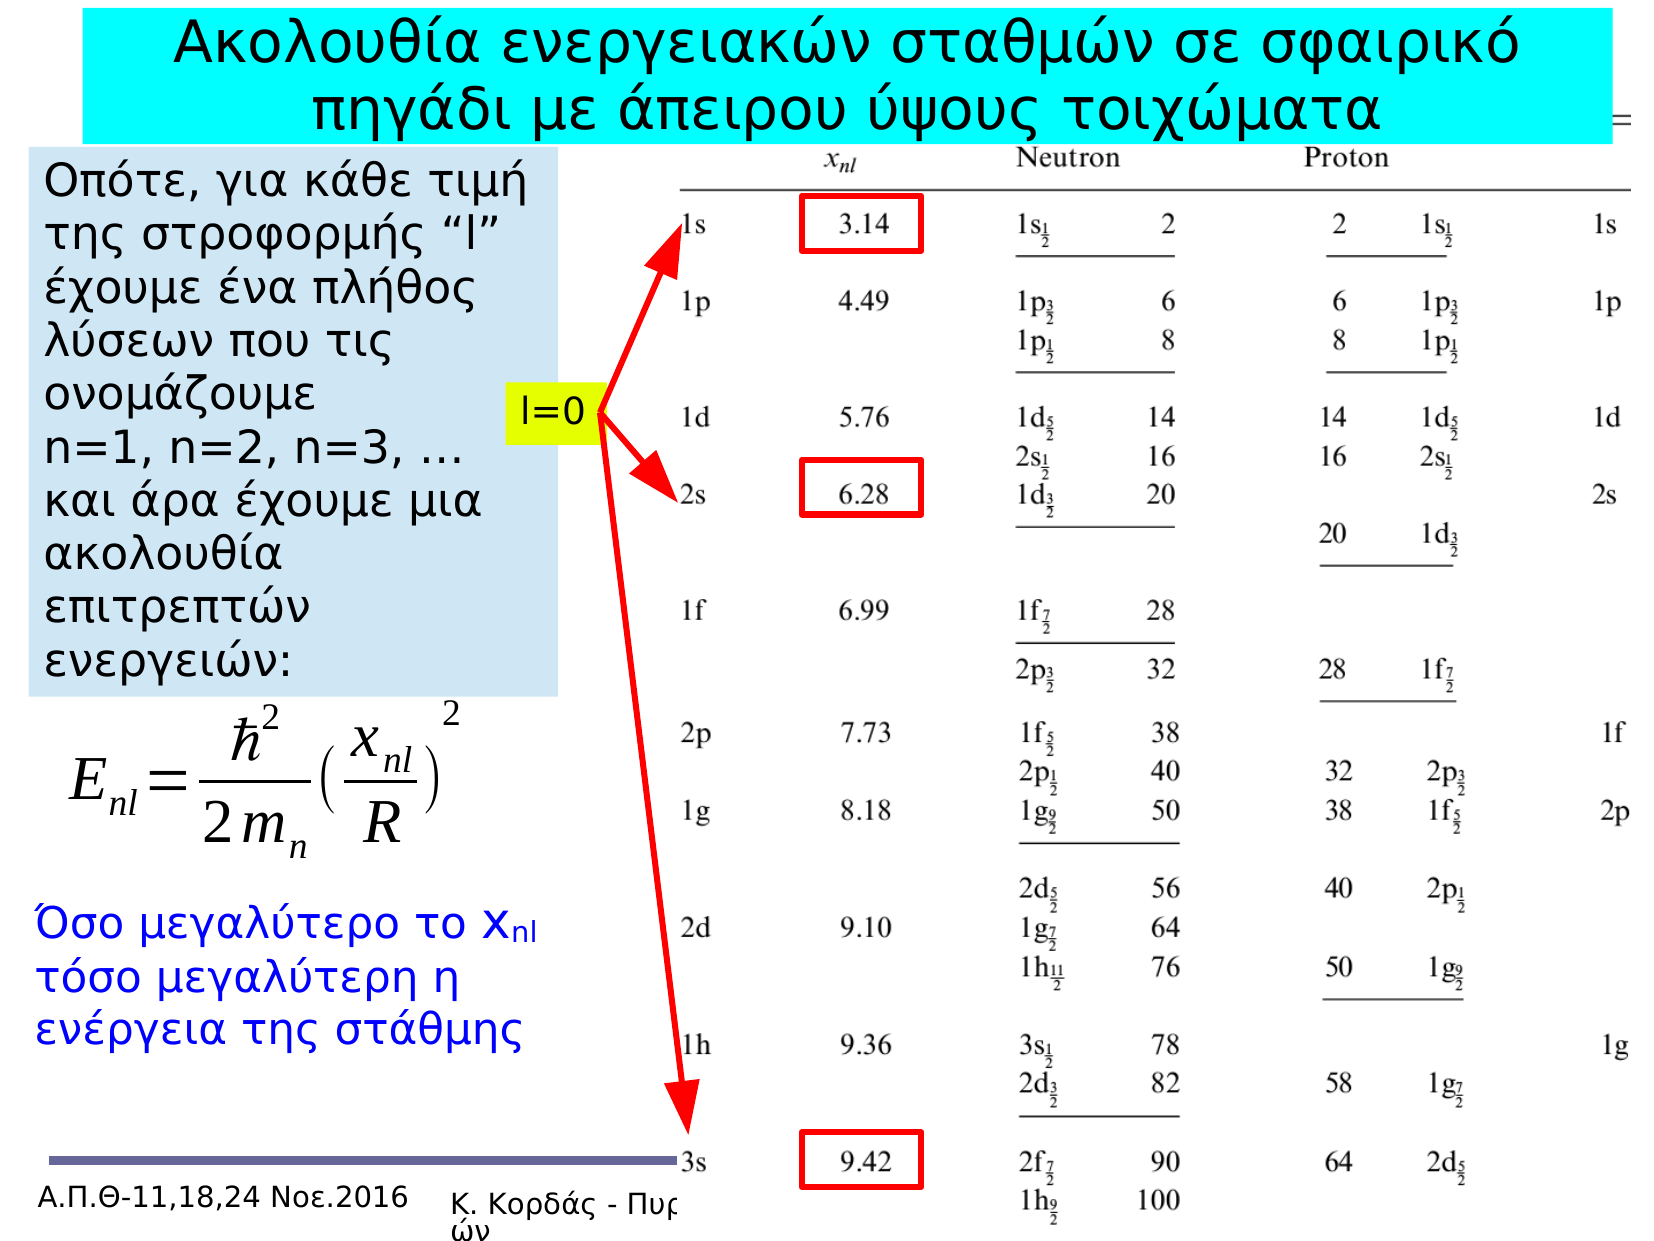

# Ακολουθία ενεργειακών σταθμών σε σφαιρικό πηγάδι με άπειρου ύψους τοιχώματα
Οπότε, για κάθε τιμή
της στροφορμής “l”
έχουμε ένα πλήθος
λύσεων που τις
ονομάζουμε
n=1, n=2, n=3, …
και άρα έχουμε μια
ακολουθία
επιτρεπτών
ενεργειών:
l=0
Όσο μεγαλύτερο το xnl
τόσο μεγαλύτερη η
ενέργεια της στάθμης
Α.Π.Θ-11,18,24 Νοε.2016
13
Κ. Κορδάς - Πυρηνική & Στοιχειώδη Ι - Μάθημα 12-13-14: μοντέλο φλοιών